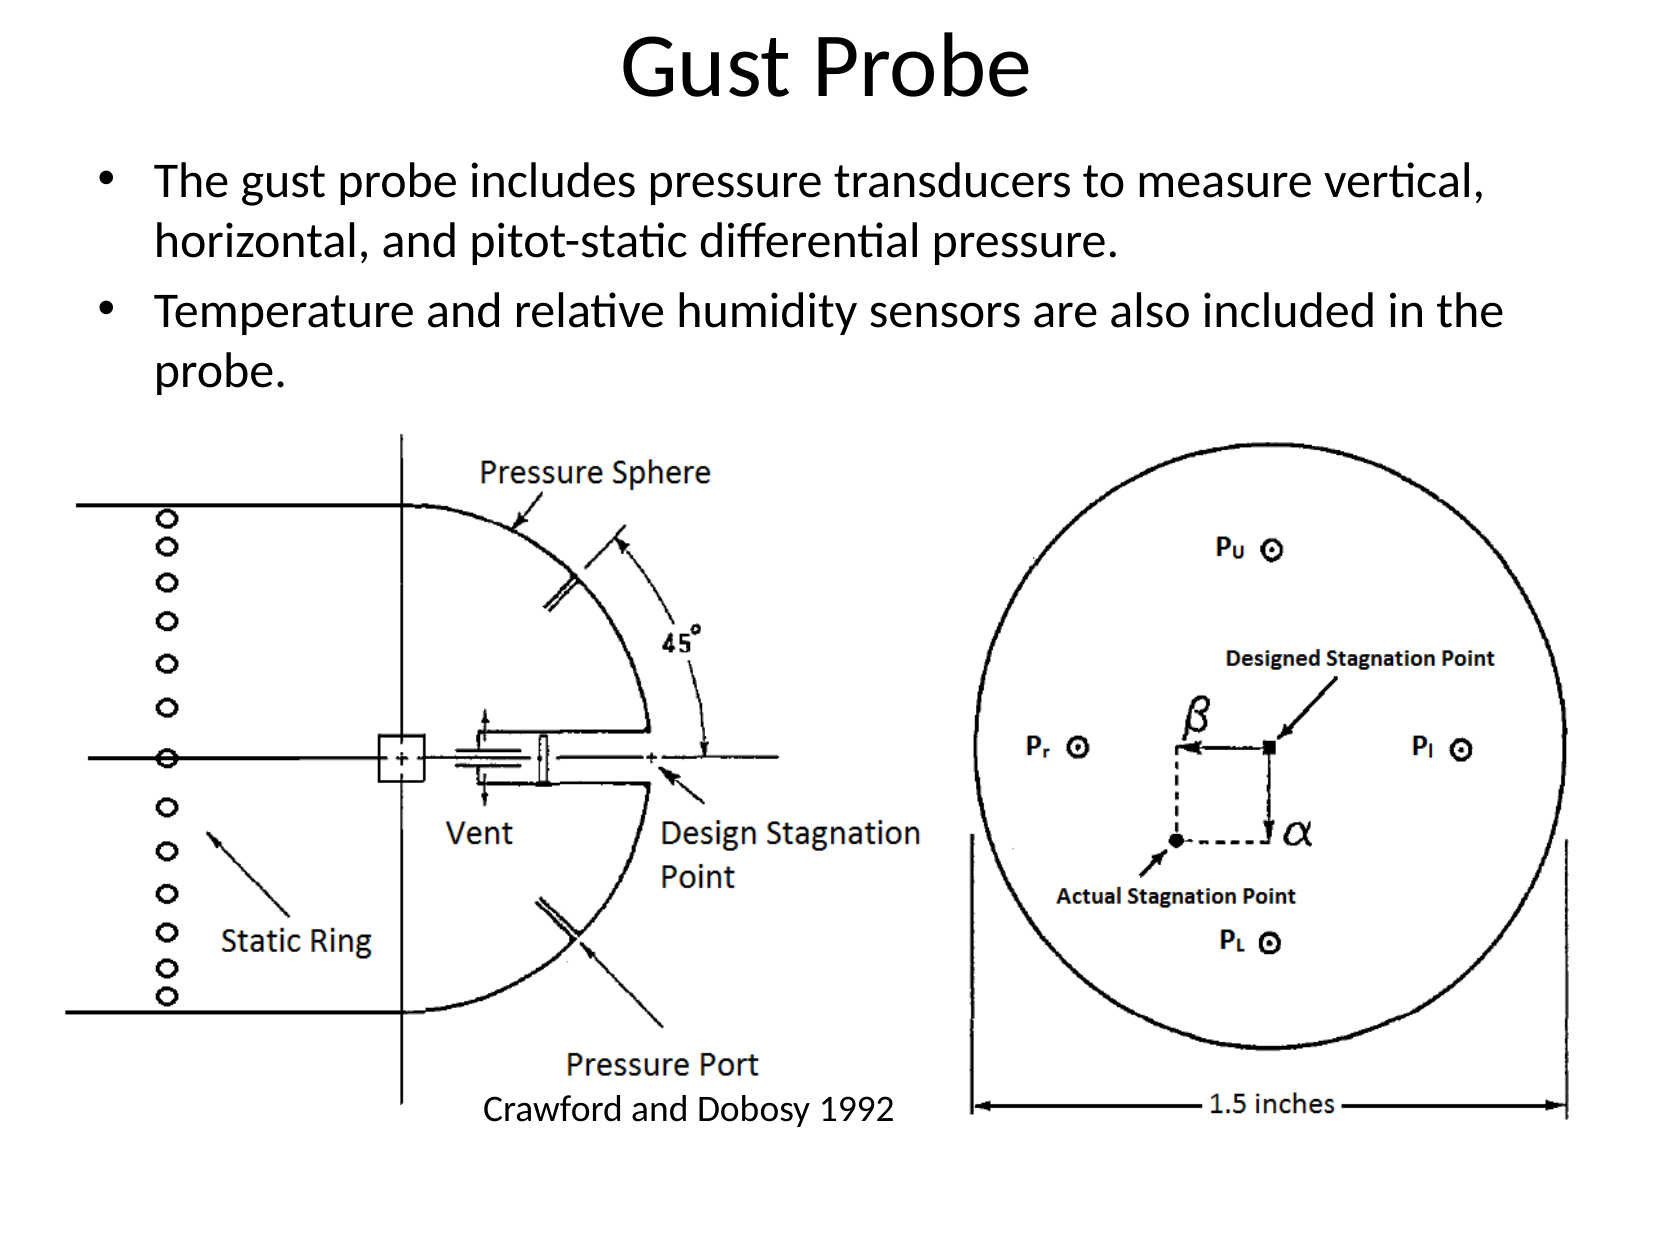

# Gust Probe
The gust probe includes pressure transducers to measure vertical, horizontal, and pitot-static differential pressure.
Temperature and relative humidity sensors are also included in the probe.
Crawford and Dobosy 1992